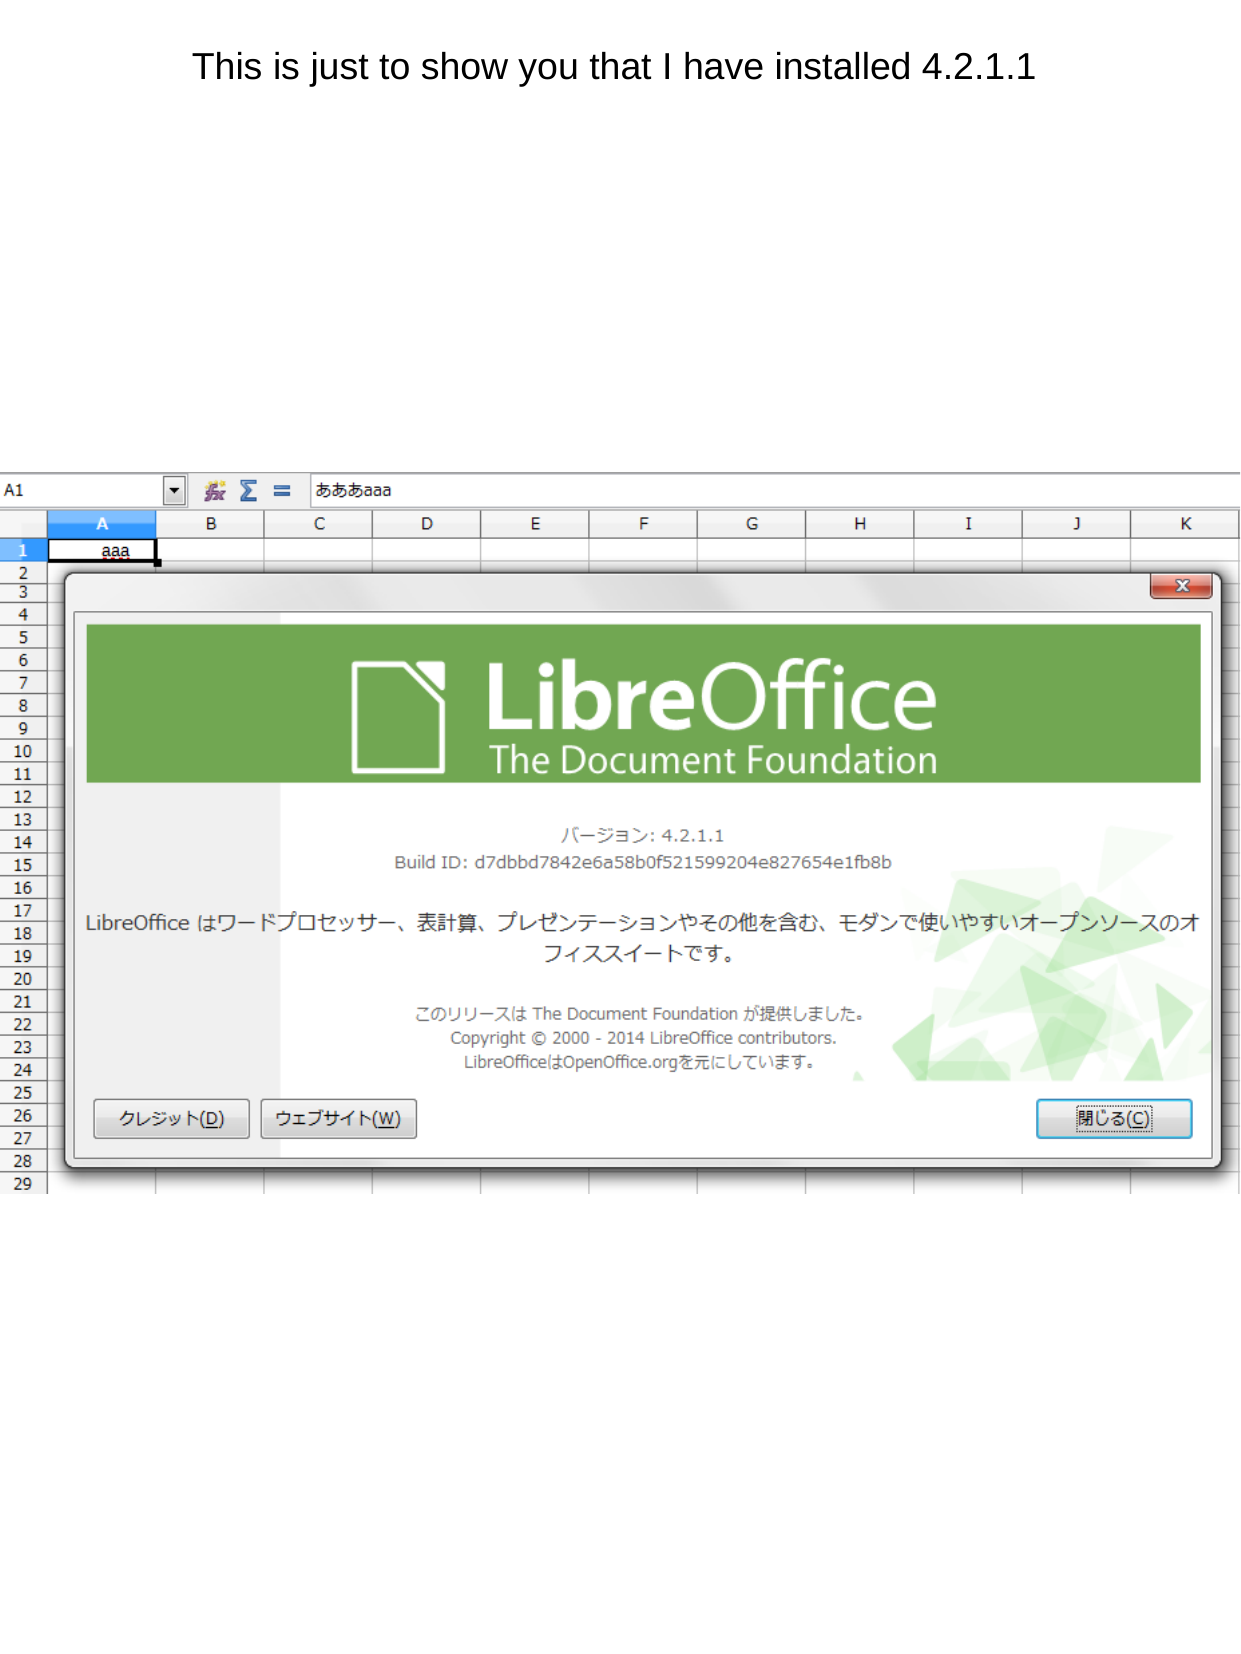

This is just to show you that I have installed 4.2.1.1